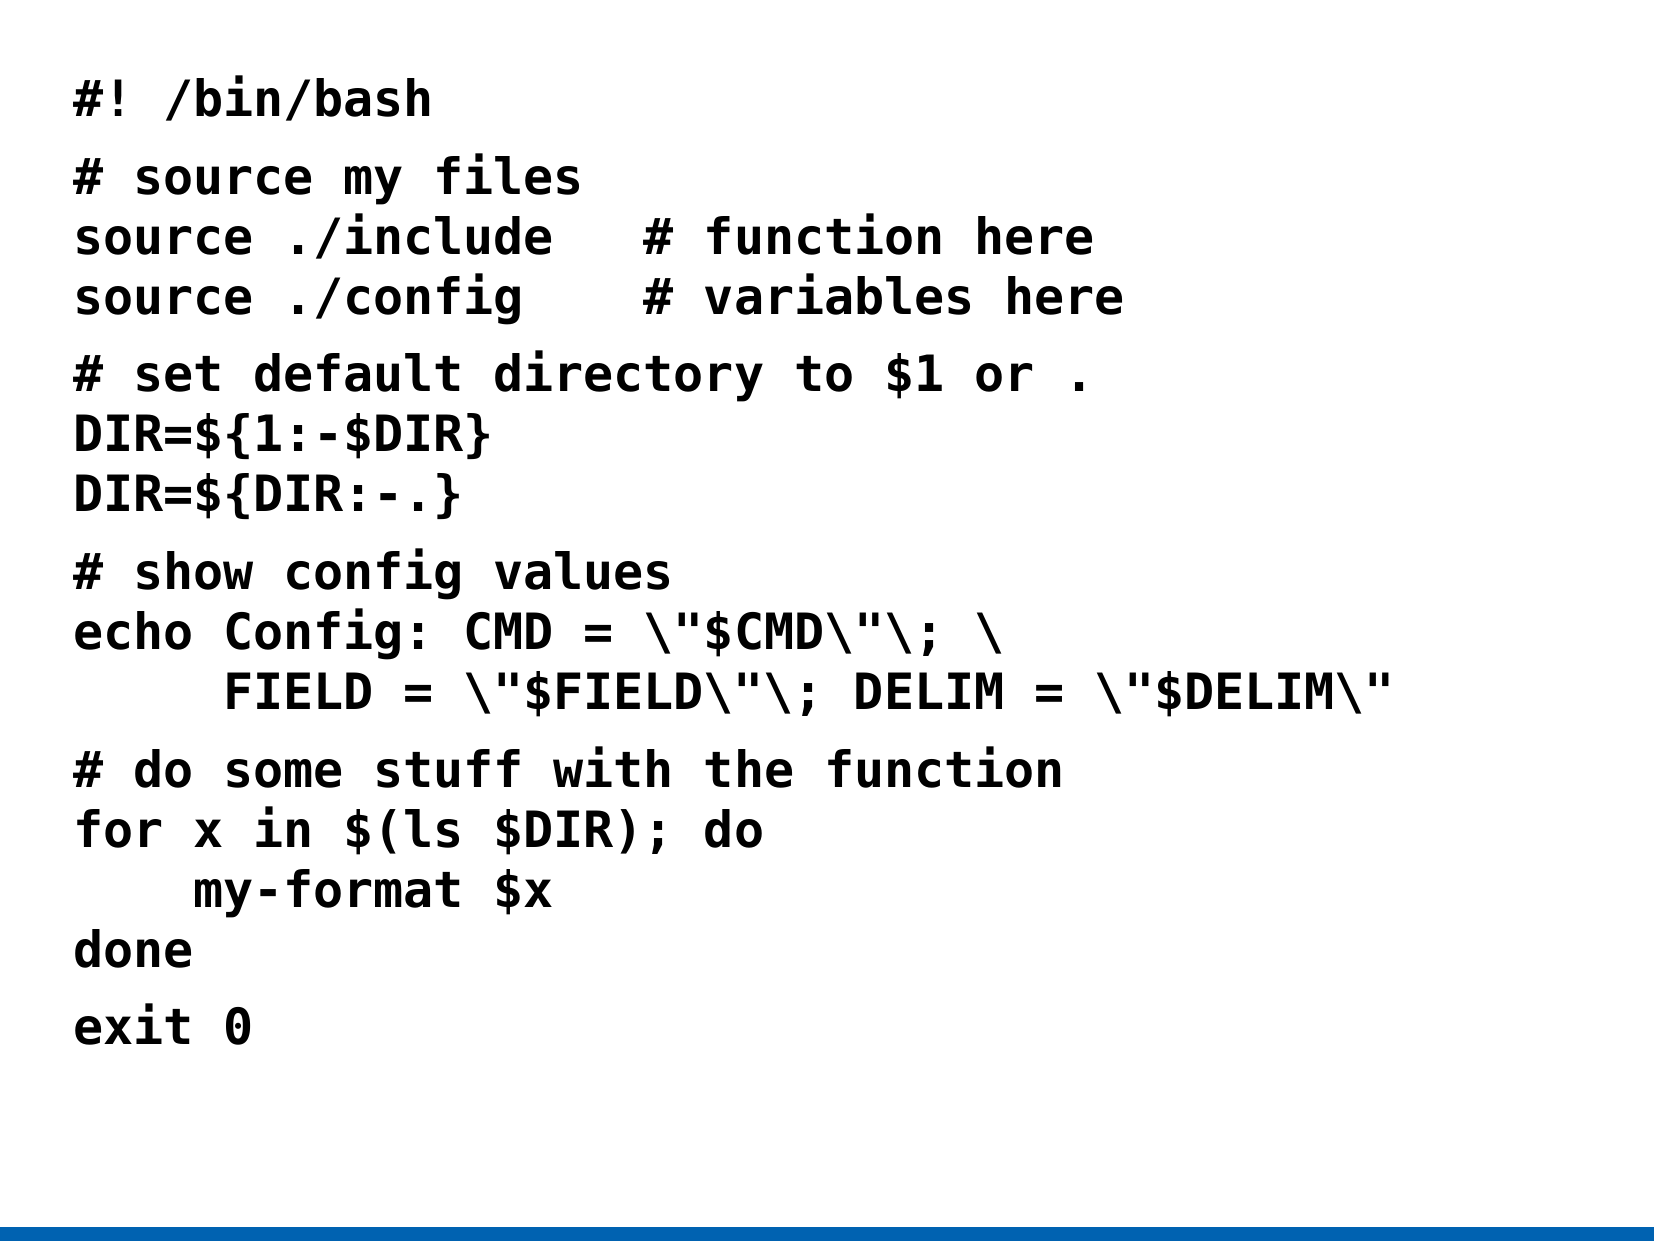

#! /bin/bash
# source my files
source ./include # function here
source ./config # variables here
# set default directory to $1 or .
DIR=${1:-$DIR}
DIR=${DIR:-.}
# show config values
echo Config: CMD = \"$CMD\"\; \
 FIELD = \"$FIELD\"\; DELIM = \"$DELIM\"
# do some stuff with the function
for x in $(ls $DIR); do
 my-format $x
done
exit 0